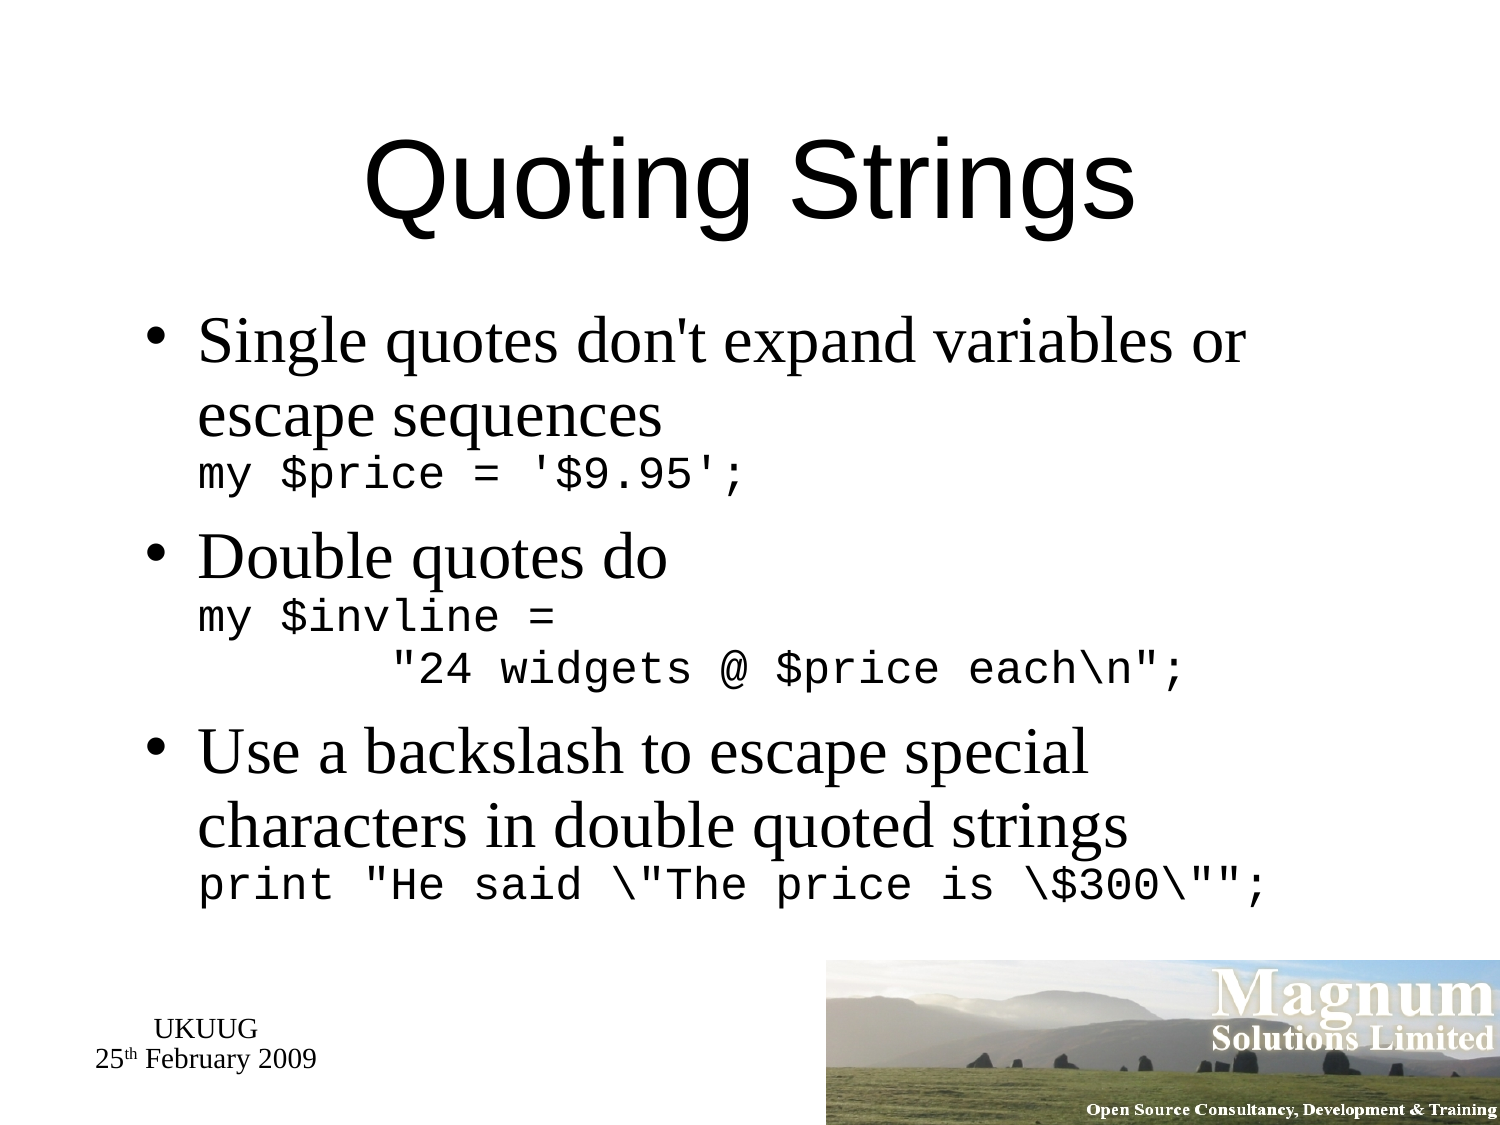

# Quoting Strings
Single quotes don't expand variables or escape sequences
my $price = '$9.95';
Double quotes do
my $invline =
 "24 widgets @ $price each\n";
Use a backslash to escape special characters in double quoted strings
print "He said \"The price is \$300\"";
25